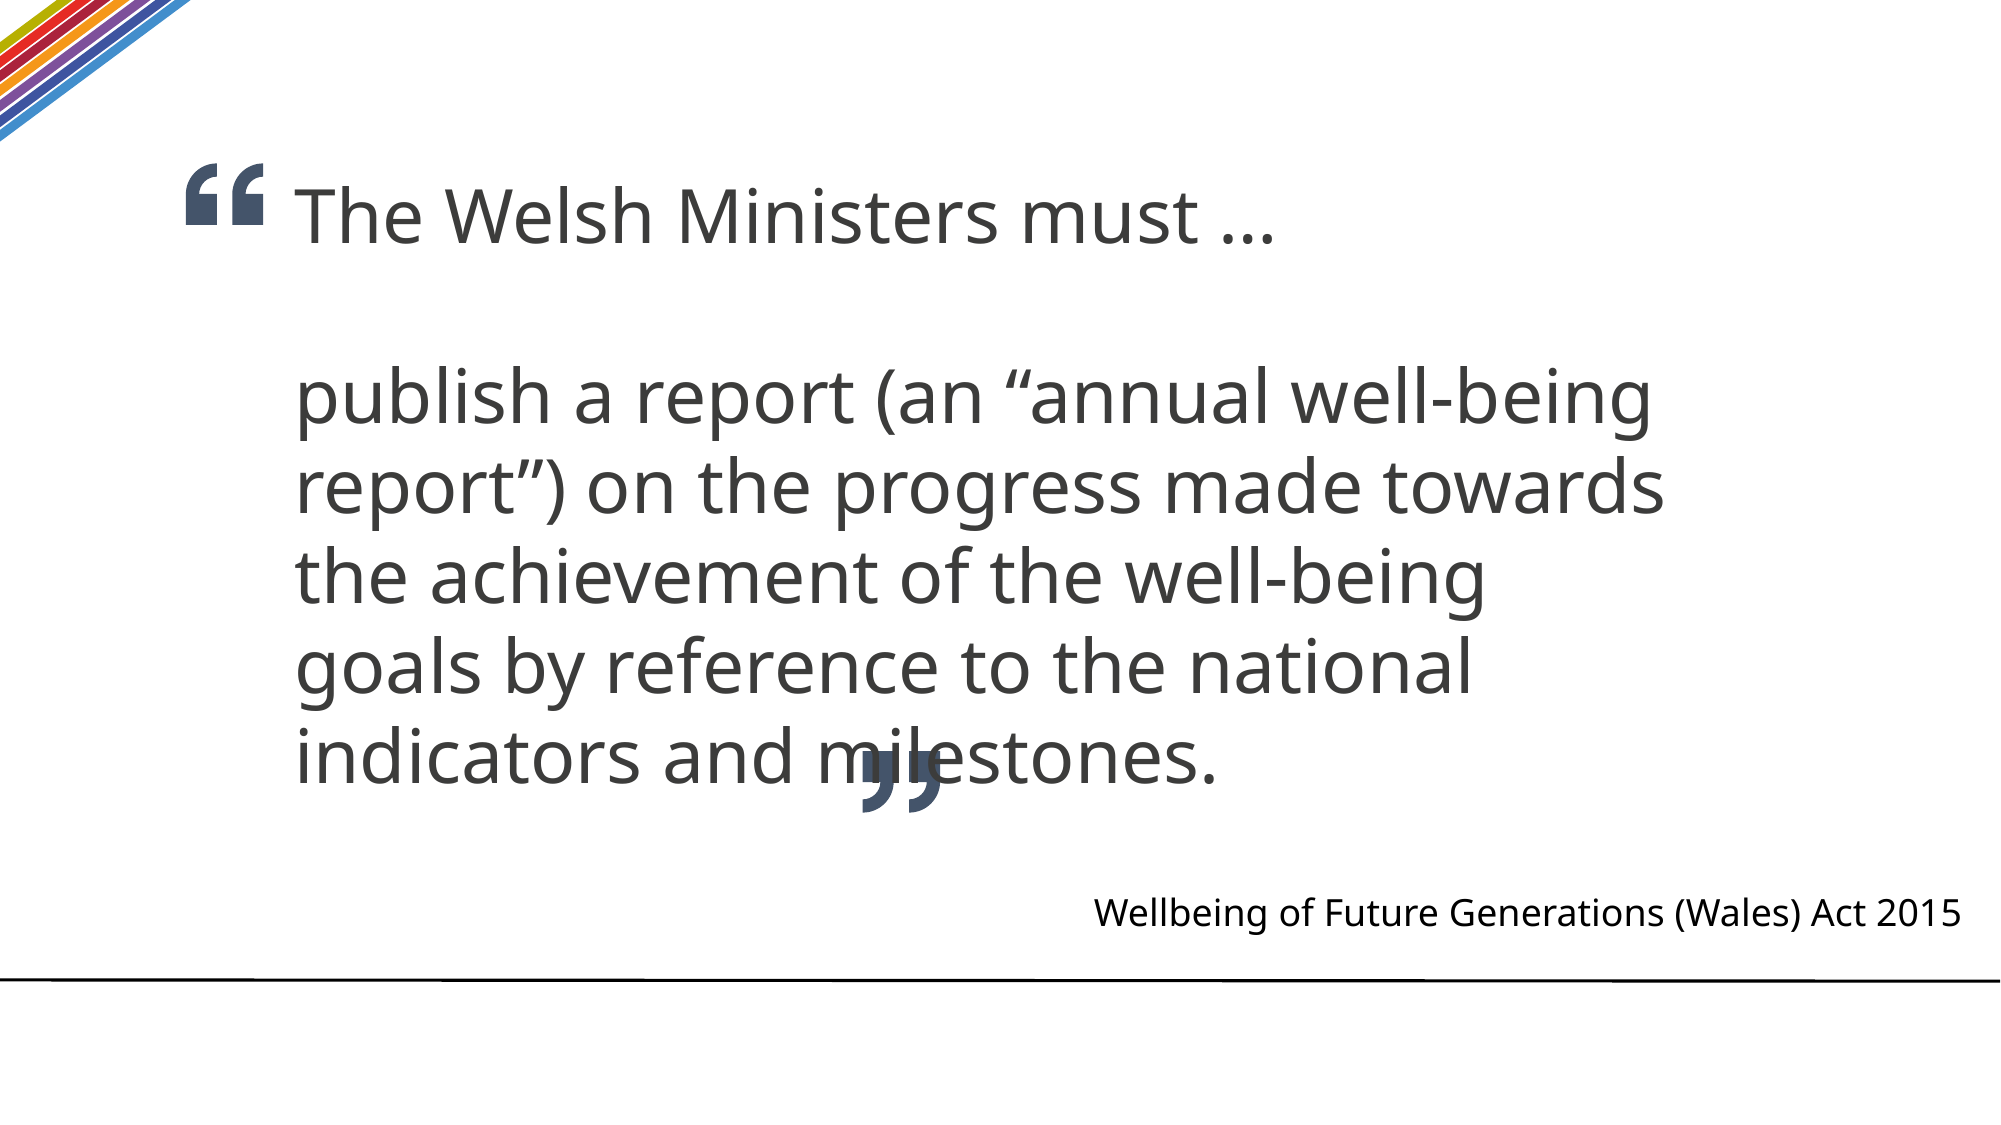

The Welsh Ministers must …
publish a report (an “annual well-being report”) on the progress made towards the achievement of the well-being goals by reference to the national indicators and milestones.
Wellbeing of Future Generations (Wales) Act 2015